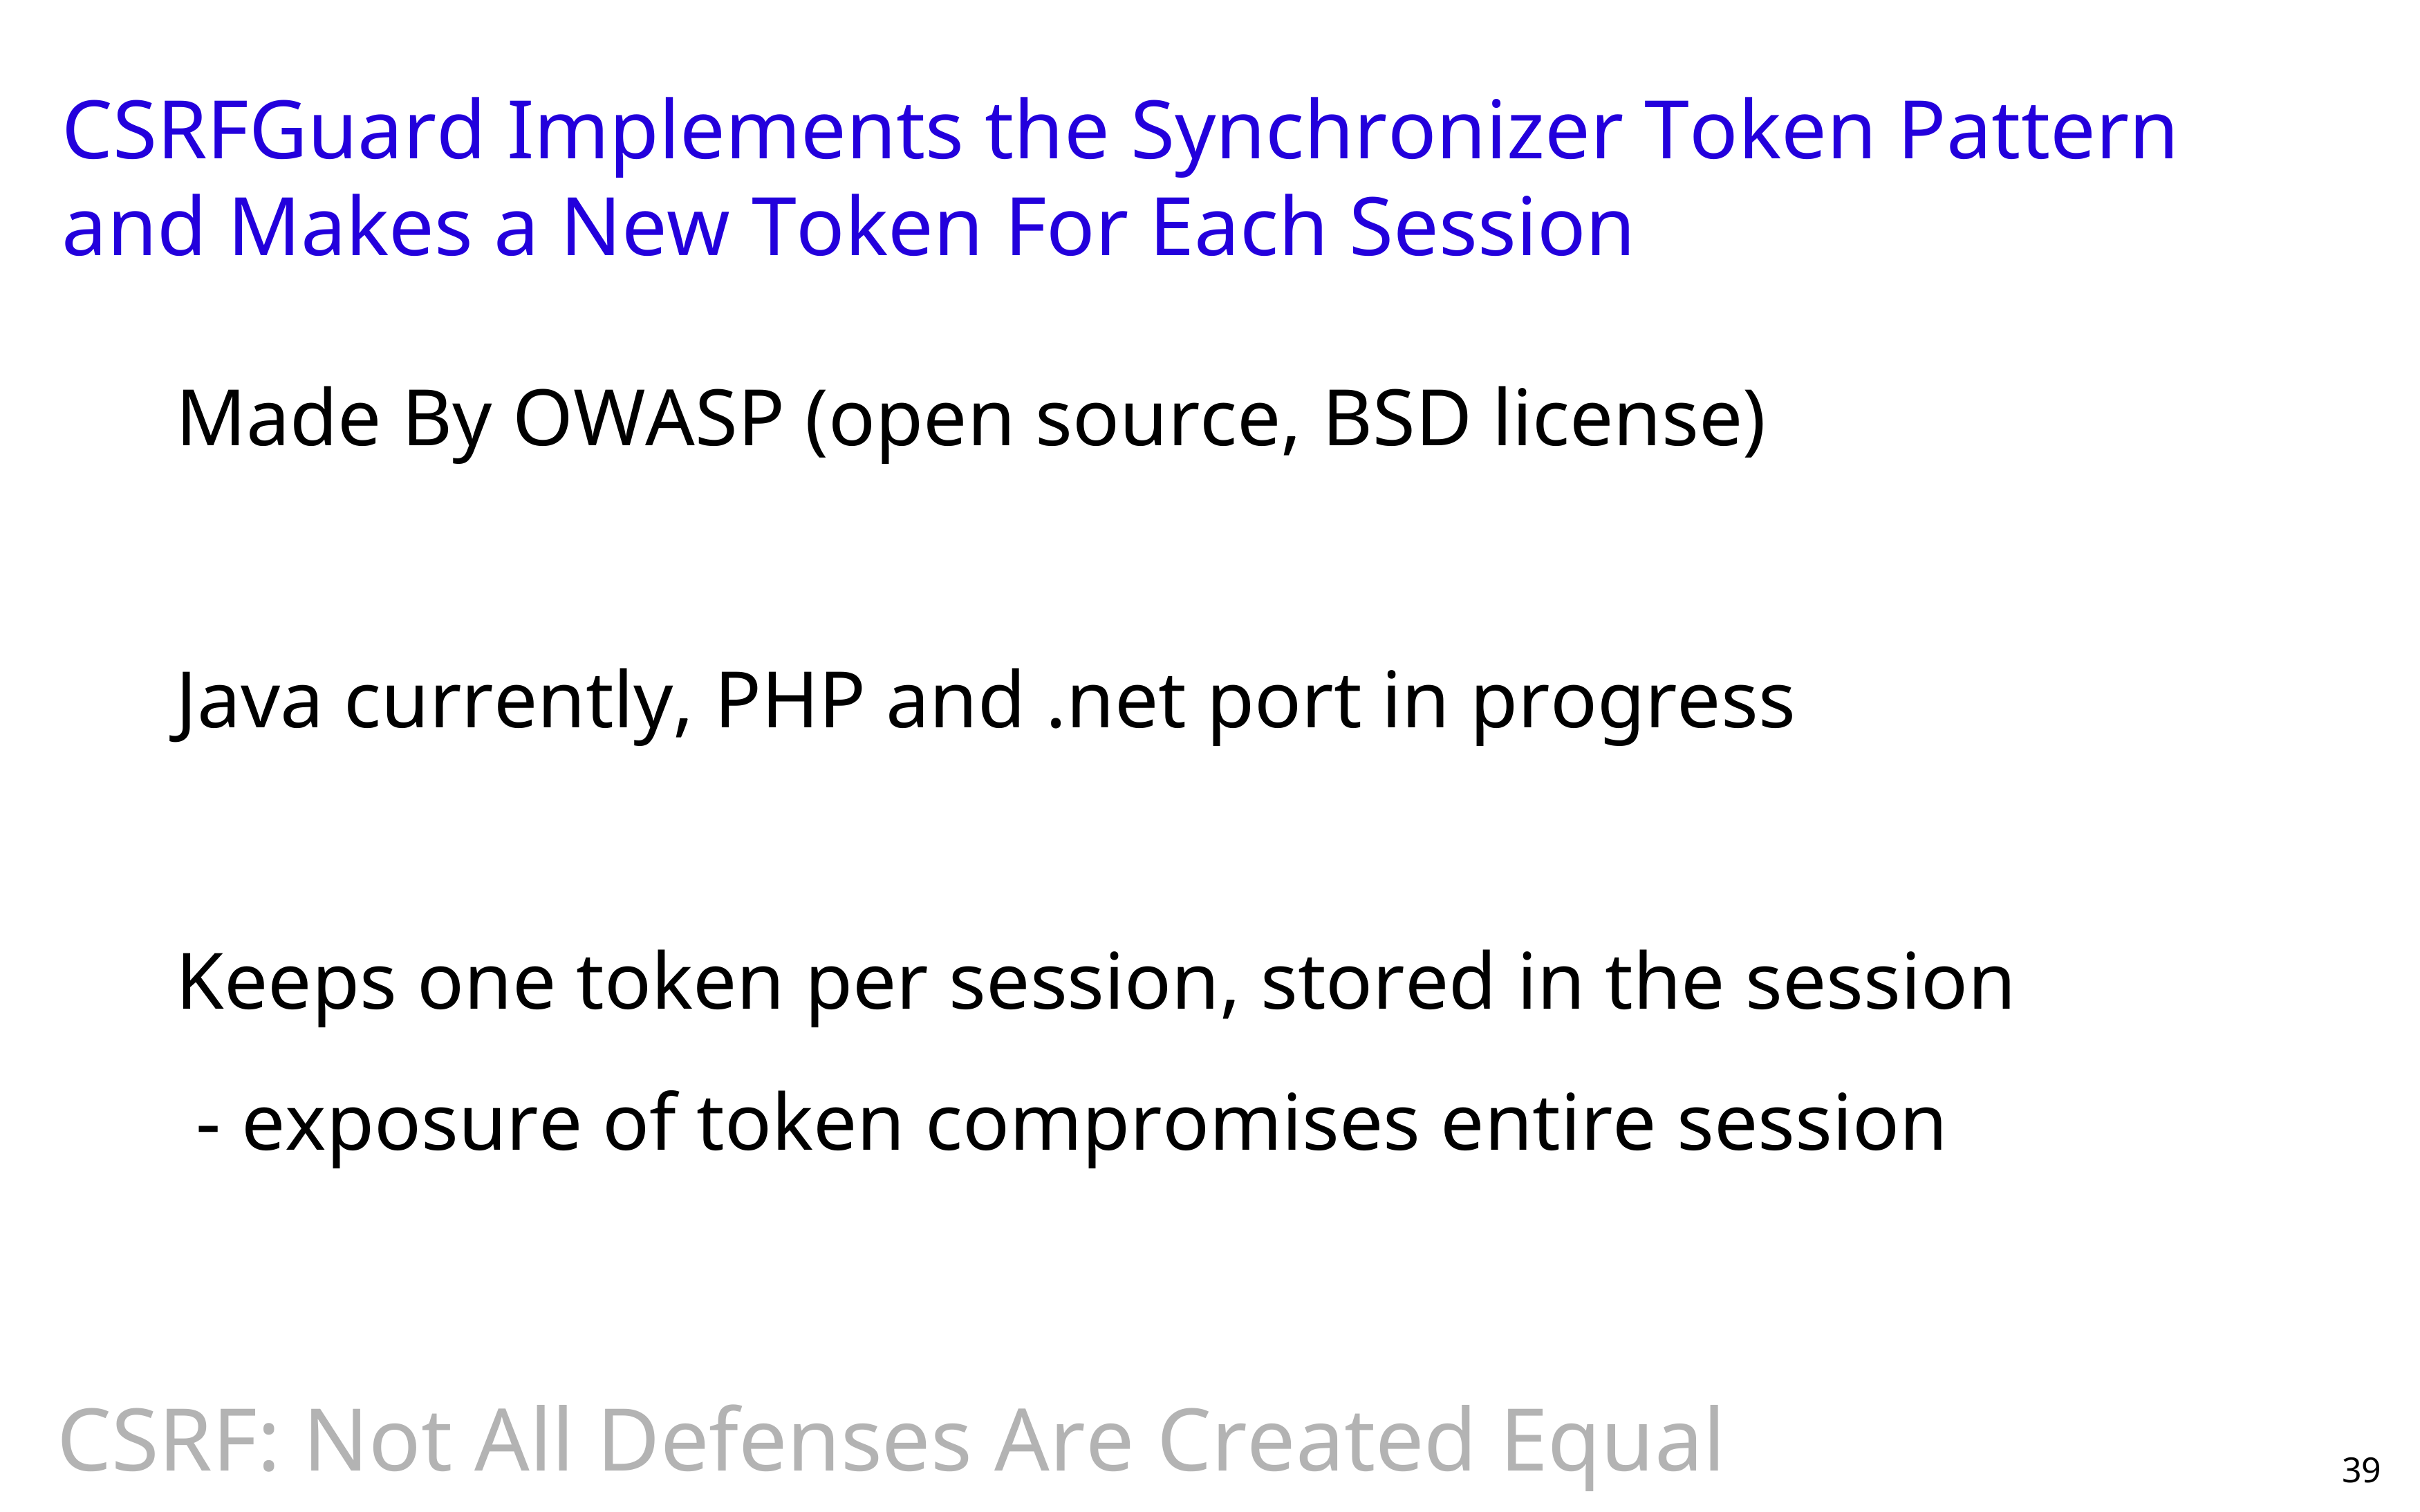

CSRFGuard Implements the Synchronizer Token Pattern and Makes a New Token For Each Session
Made By OWASP (open source, BSD license)
Java currently, PHP and .net port in progress
Keeps one token per session, stored in the session
 - exposure of token compromises entire session